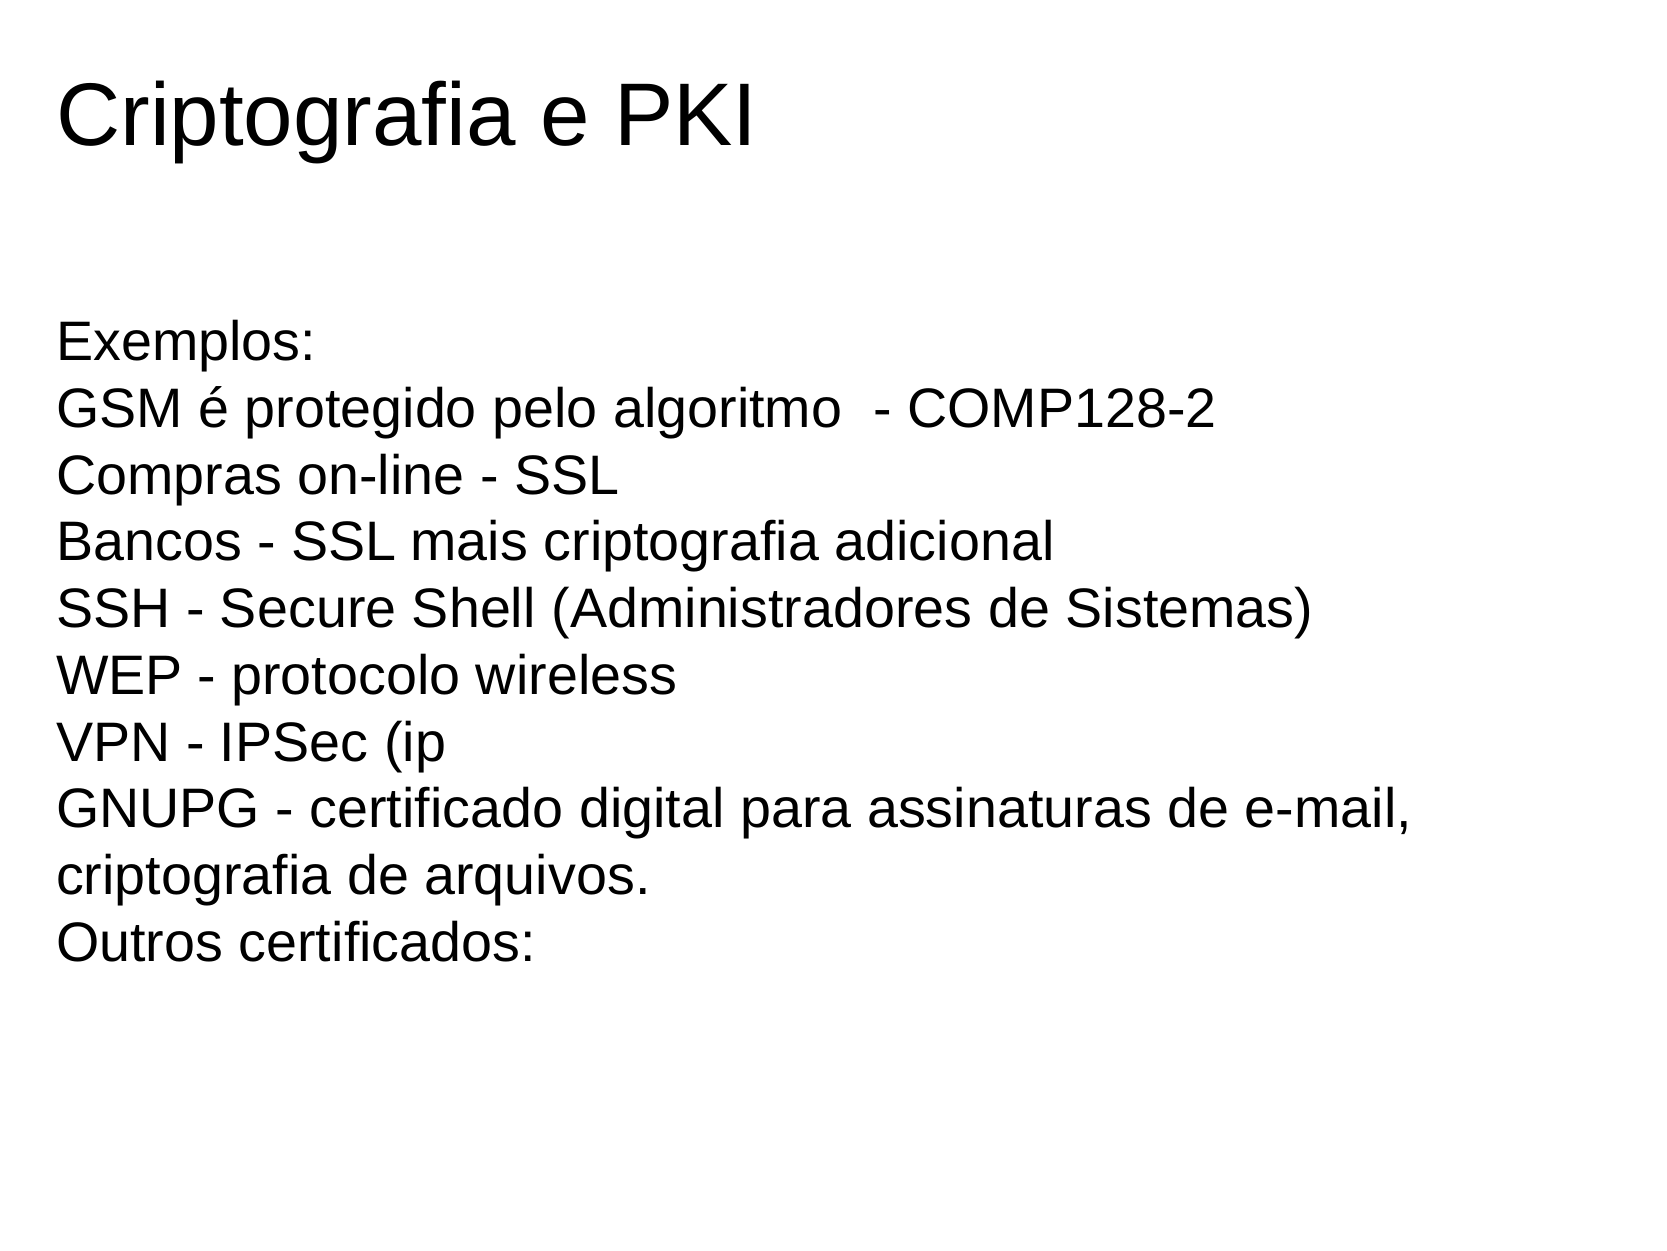

# Criptografia e PKI
Exemplos:
GSM é protegido pelo algoritmo  - COMP128-2
Compras on-line - SSL
Bancos - SSL mais criptografia adicional
SSH - Secure Shell (Administradores de Sistemas)
WEP - protocolo wireless
VPN - IPSec (ip
GNUPG - certificado digital para assinaturas de e-mail, criptografia de arquivos.
Outros certificados: